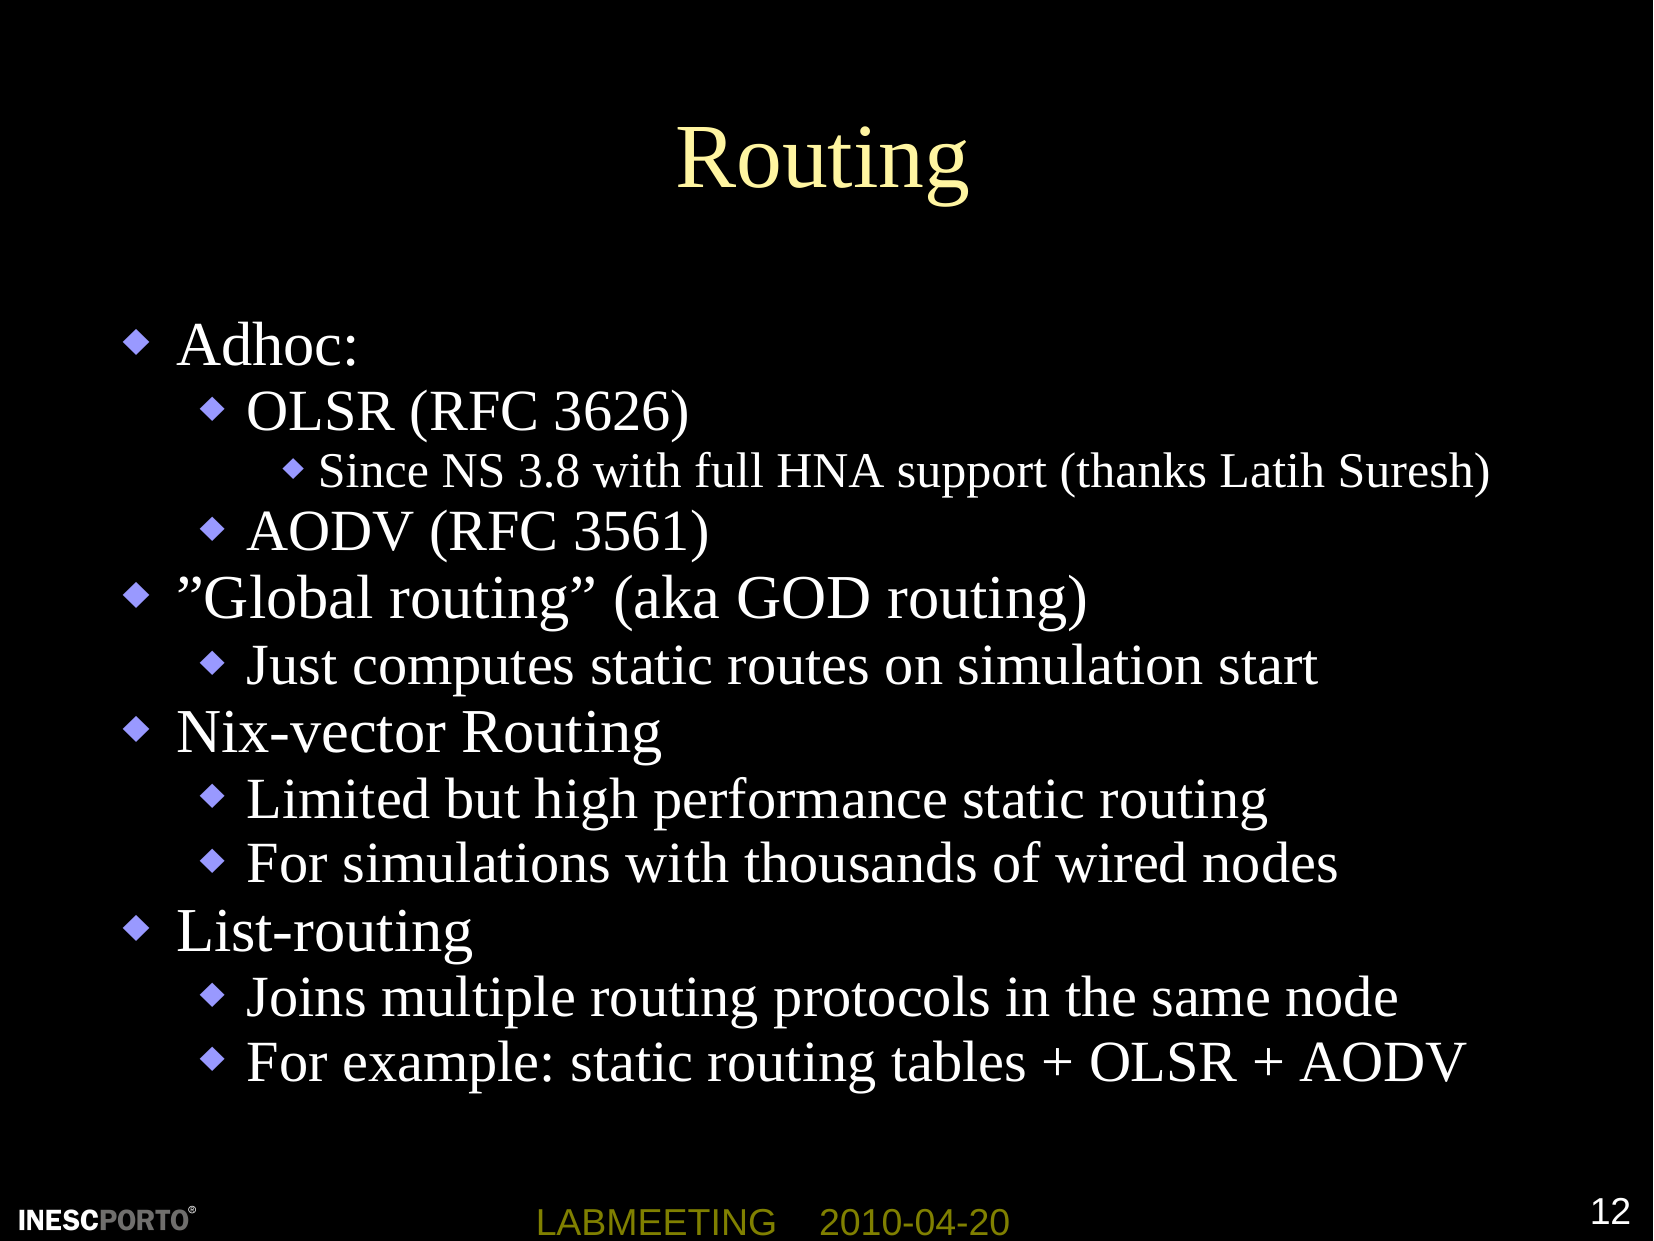

# Routing
Adhoc:
OLSR (RFC 3626)
Since NS 3.8 with full HNA support (thanks Latih Suresh)
AODV (RFC 3561)
”Global routing” (aka GOD routing)
Just computes static routes on simulation start
Nix-vector Routing
Limited but high performance static routing
For simulations with thousands of wired nodes
List-routing
Joins multiple routing protocols in the same node
For example: static routing tables + OLSR + AODV